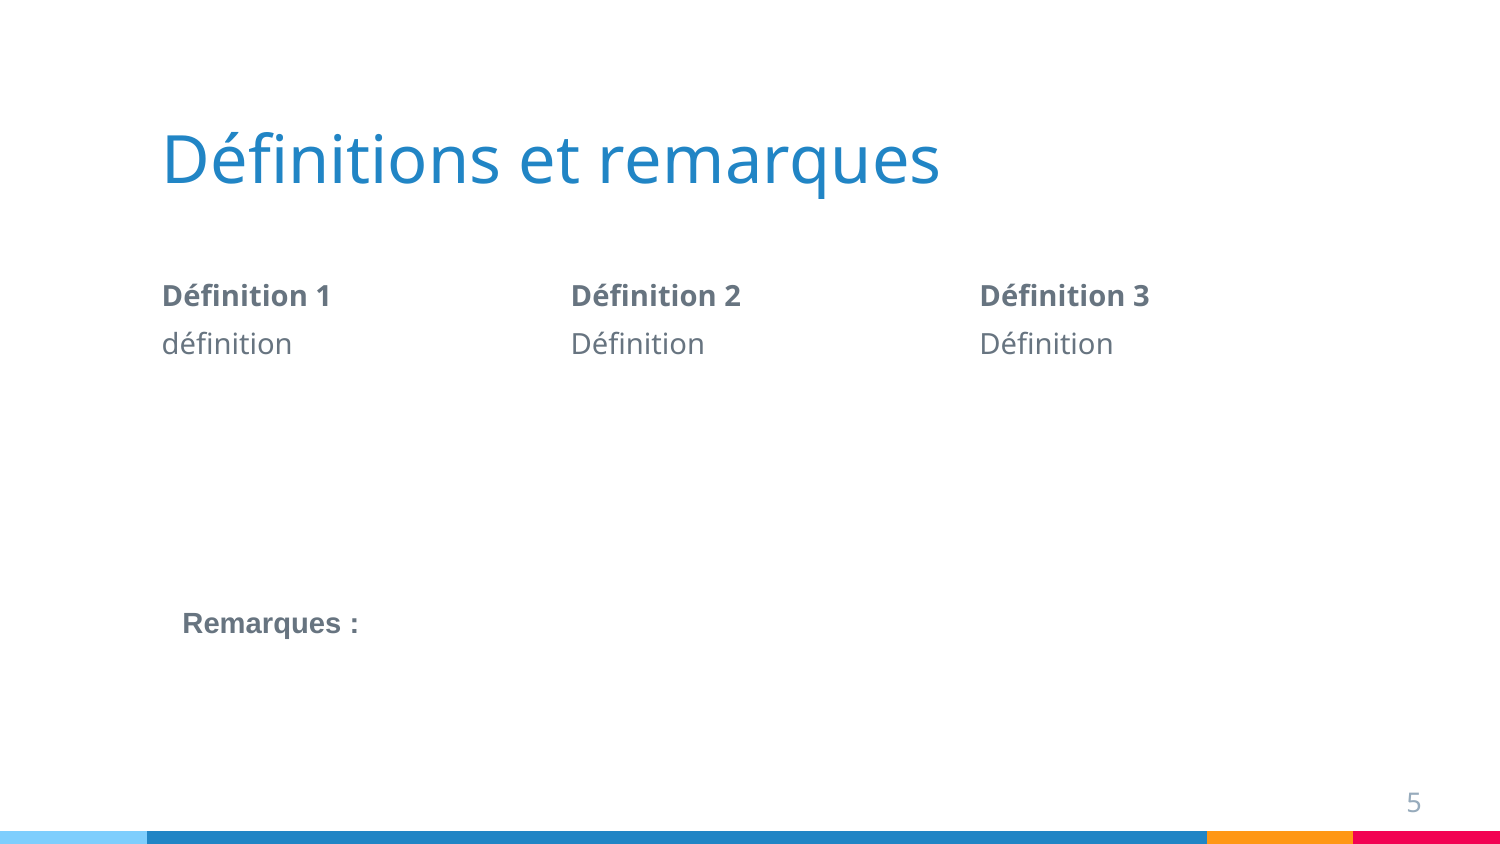

# Définitions et remarques
Définition 1
définition
Définition 2
Définition
Définition 3
Définition
Remarques :
5